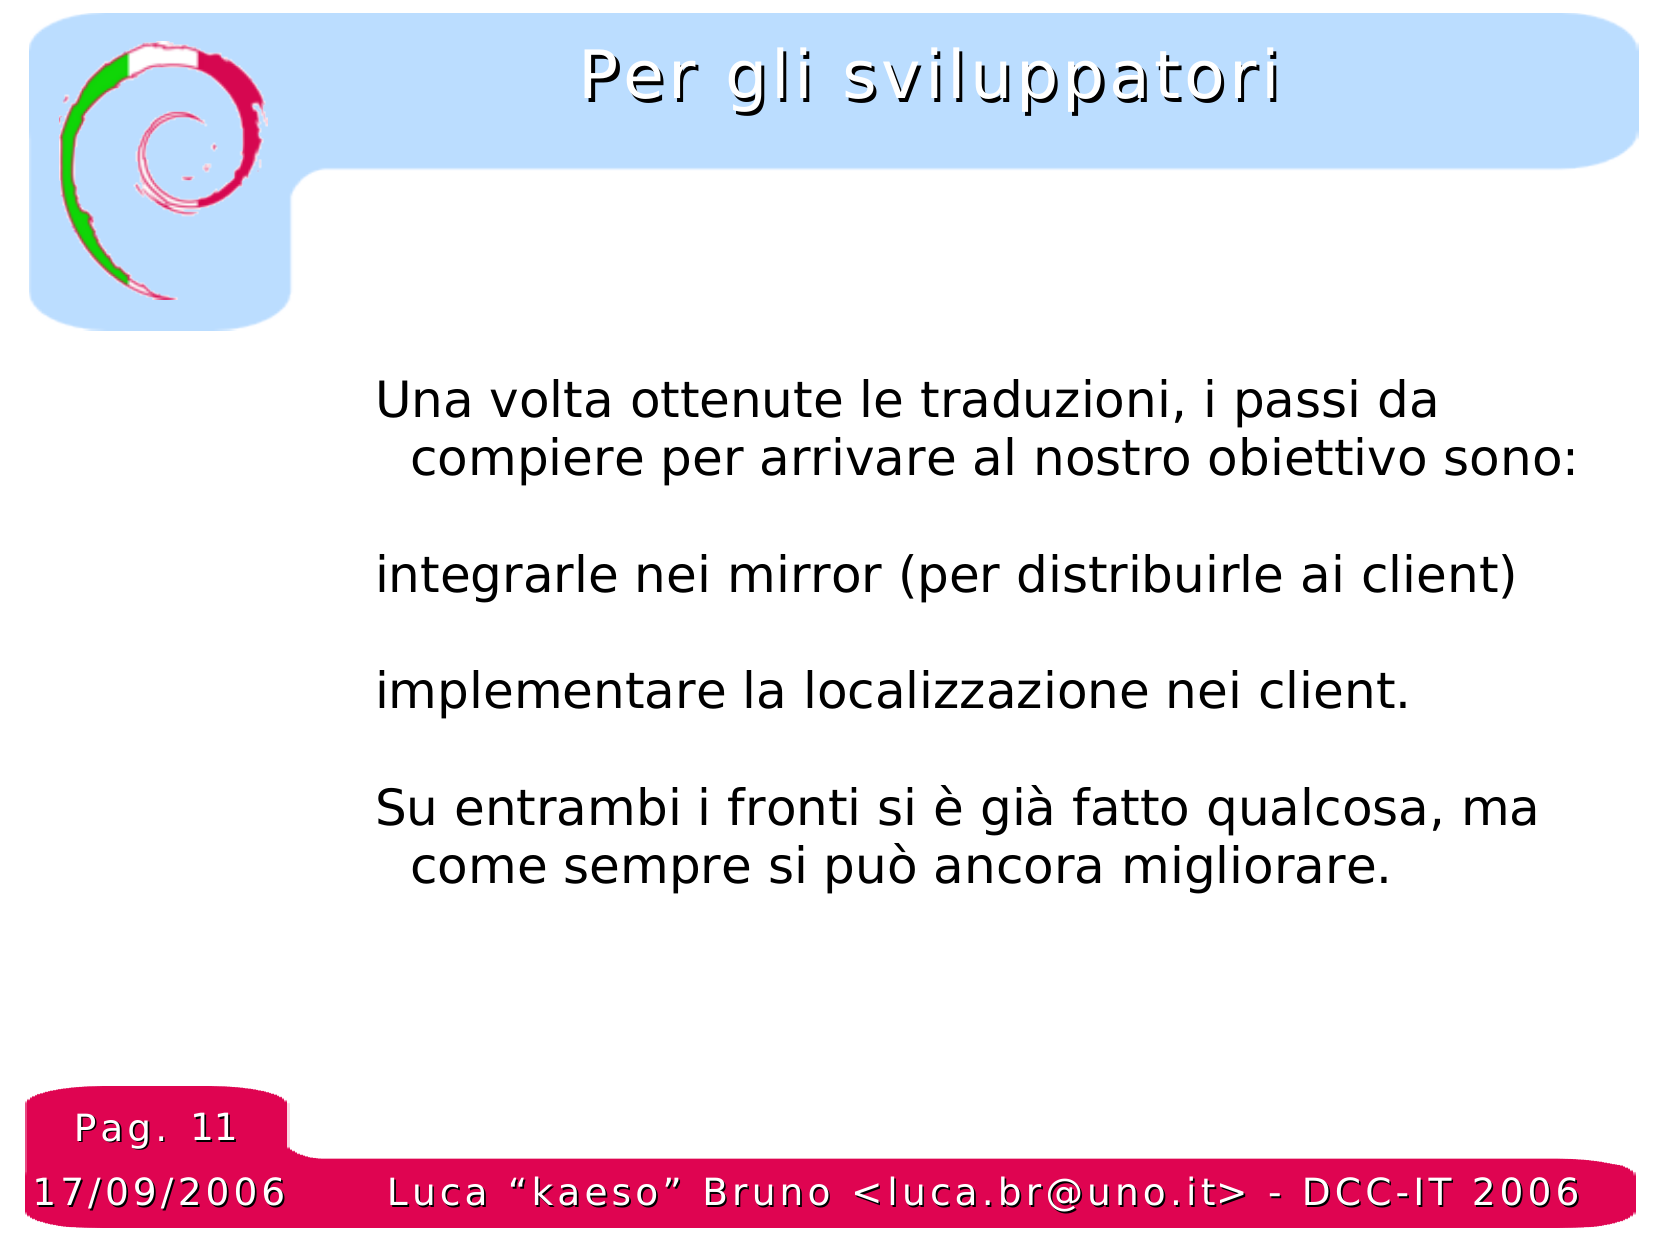

Per gli sviluppatori
Una volta ottenute le traduzioni, i passi da compiere per arrivare al nostro obiettivo sono:
integrarle nei mirror (per distribuirle ai client)
implementare la localizzazione nei client.
Su entrambi i fronti si è già fatto qualcosa, ma come sempre si può ancora migliorare.
Pag.
17/09/2006
Luca “kaeso” Bruno <luca.br@uno.it> - DCC-IT 2006